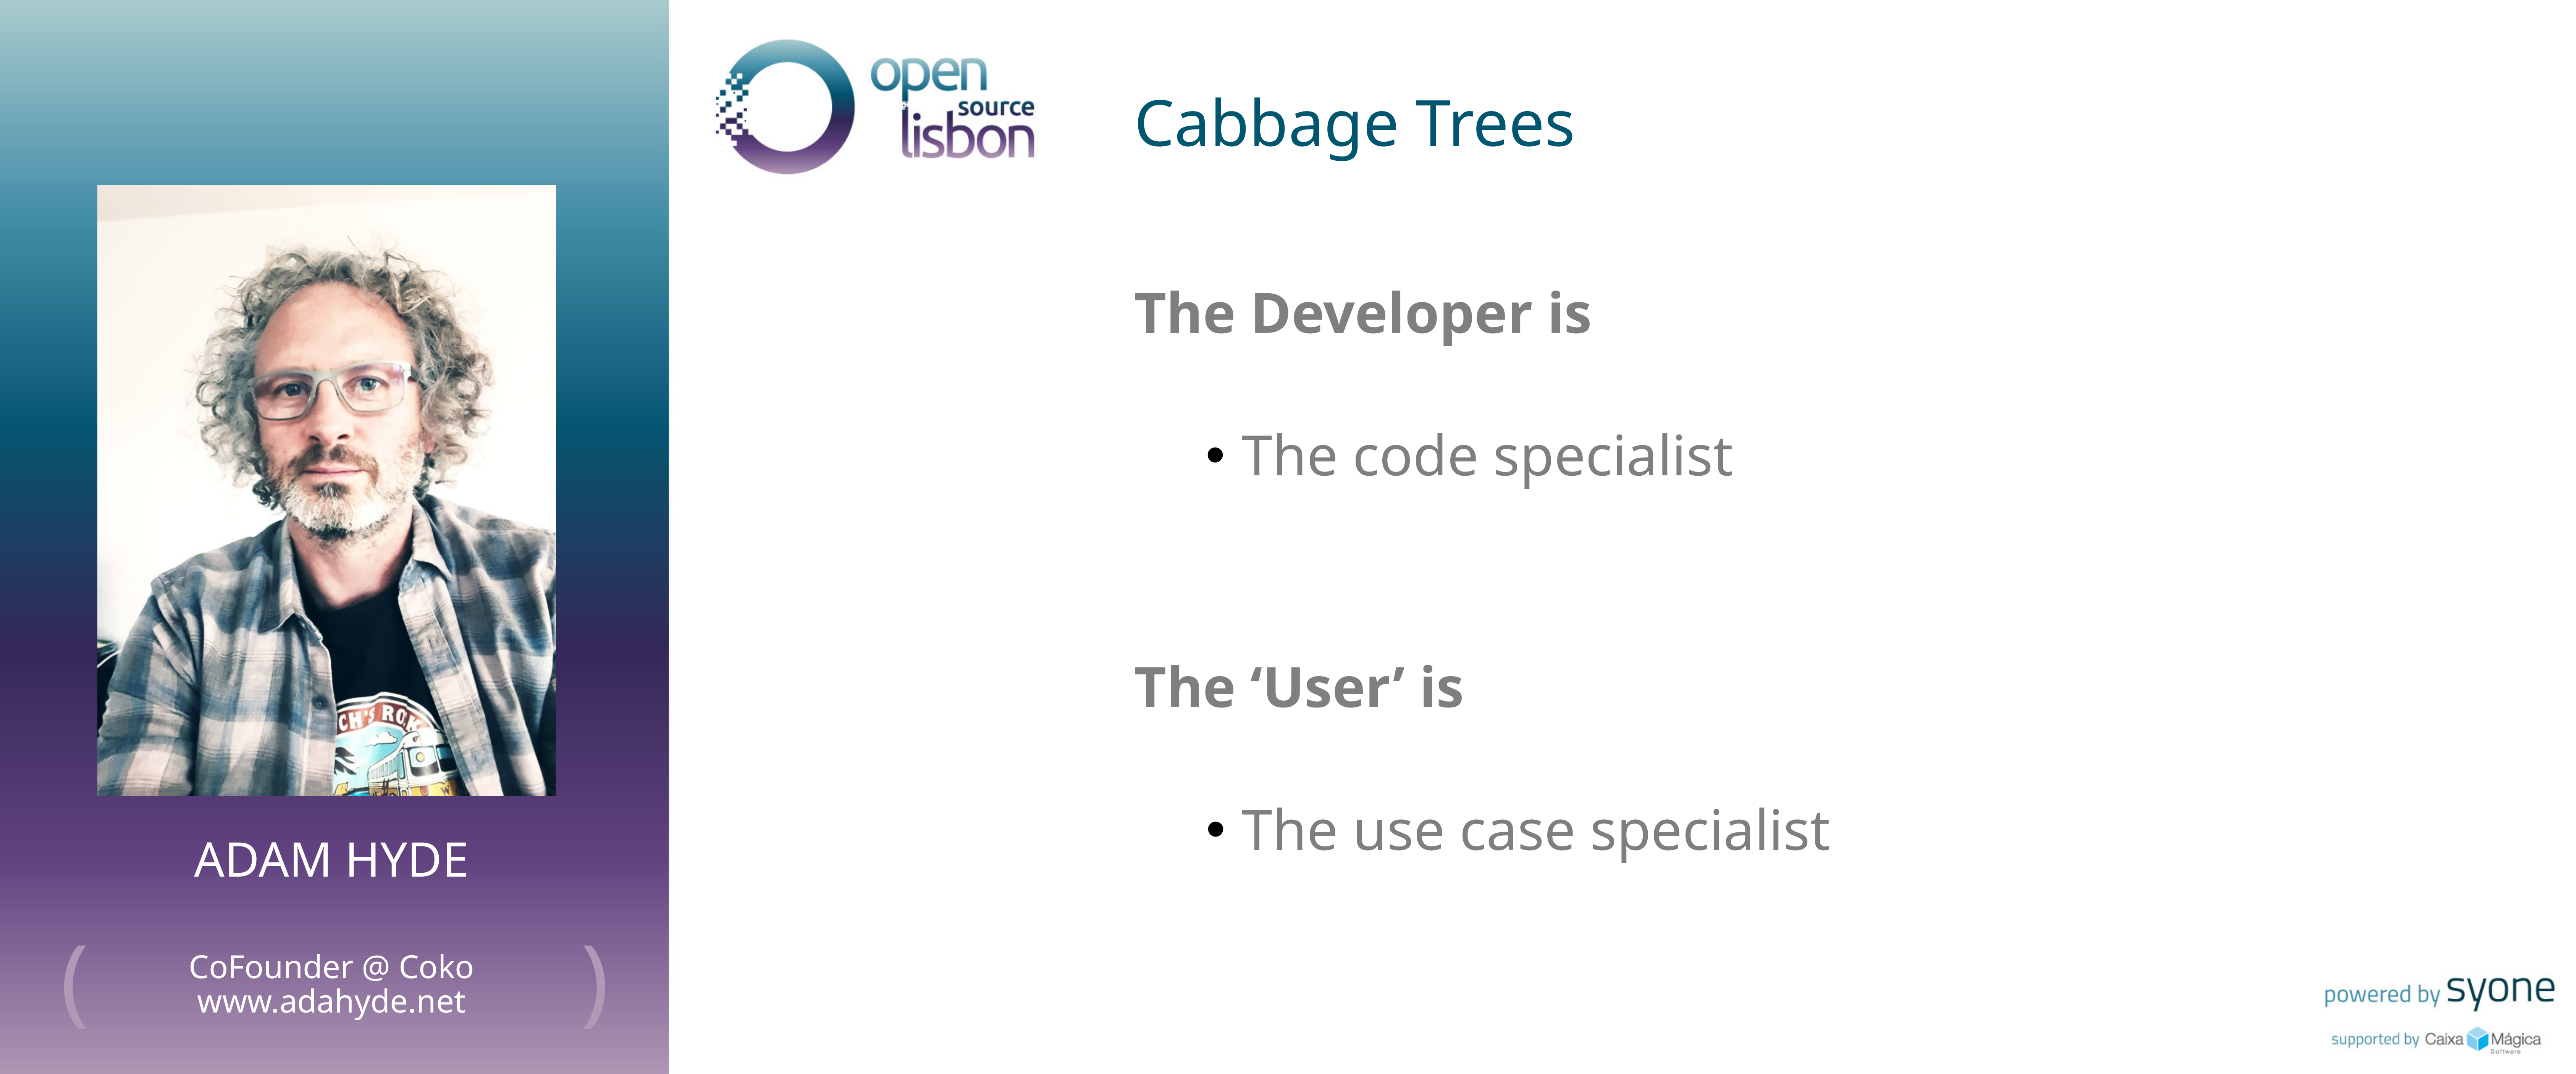

# Cabbage Trees
The Developer is
The code specialist
The ‘User’ is
The use case specialist